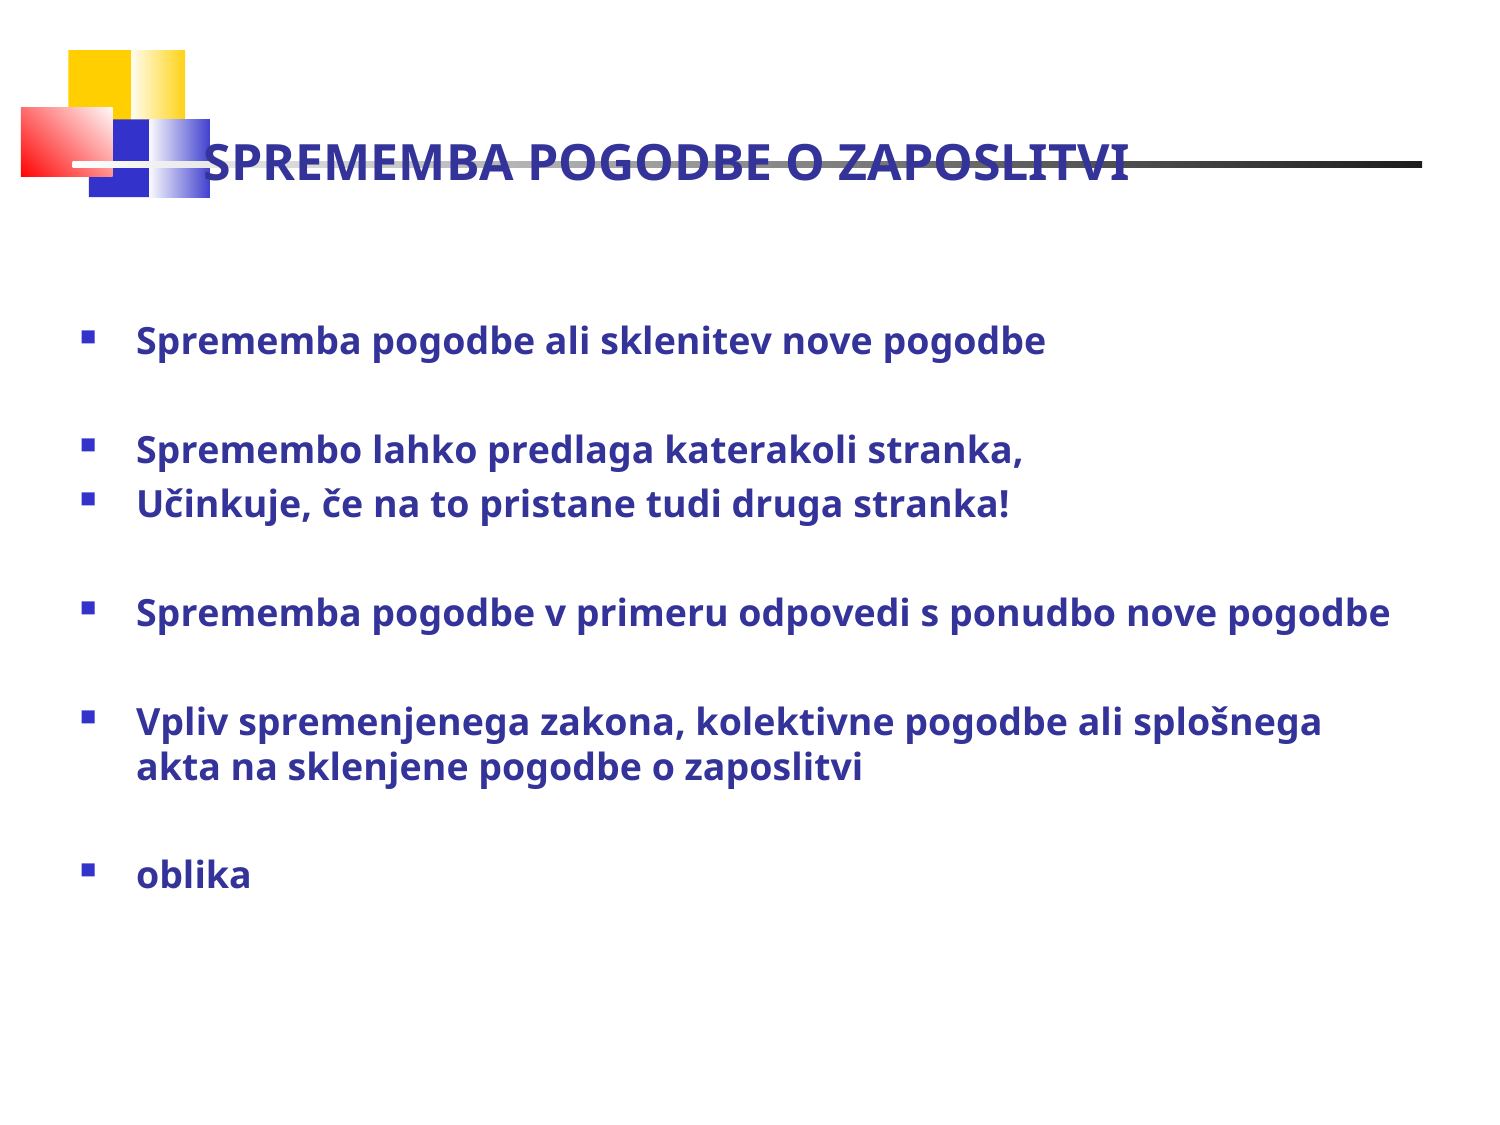

# SPREMEMBA POGODBE O ZAPOSLITVI
Sprememba pogodbe ali sklenitev nove pogodbe
Spremembo lahko predlaga katerakoli stranka,
Učinkuje, če na to pristane tudi druga stranka!
Sprememba pogodbe v primeru odpovedi s ponudbo nove pogodbe
Vpliv spremenjenega zakona, kolektivne pogodbe ali splošnega akta na sklenjene pogodbe o zaposlitvi
oblika